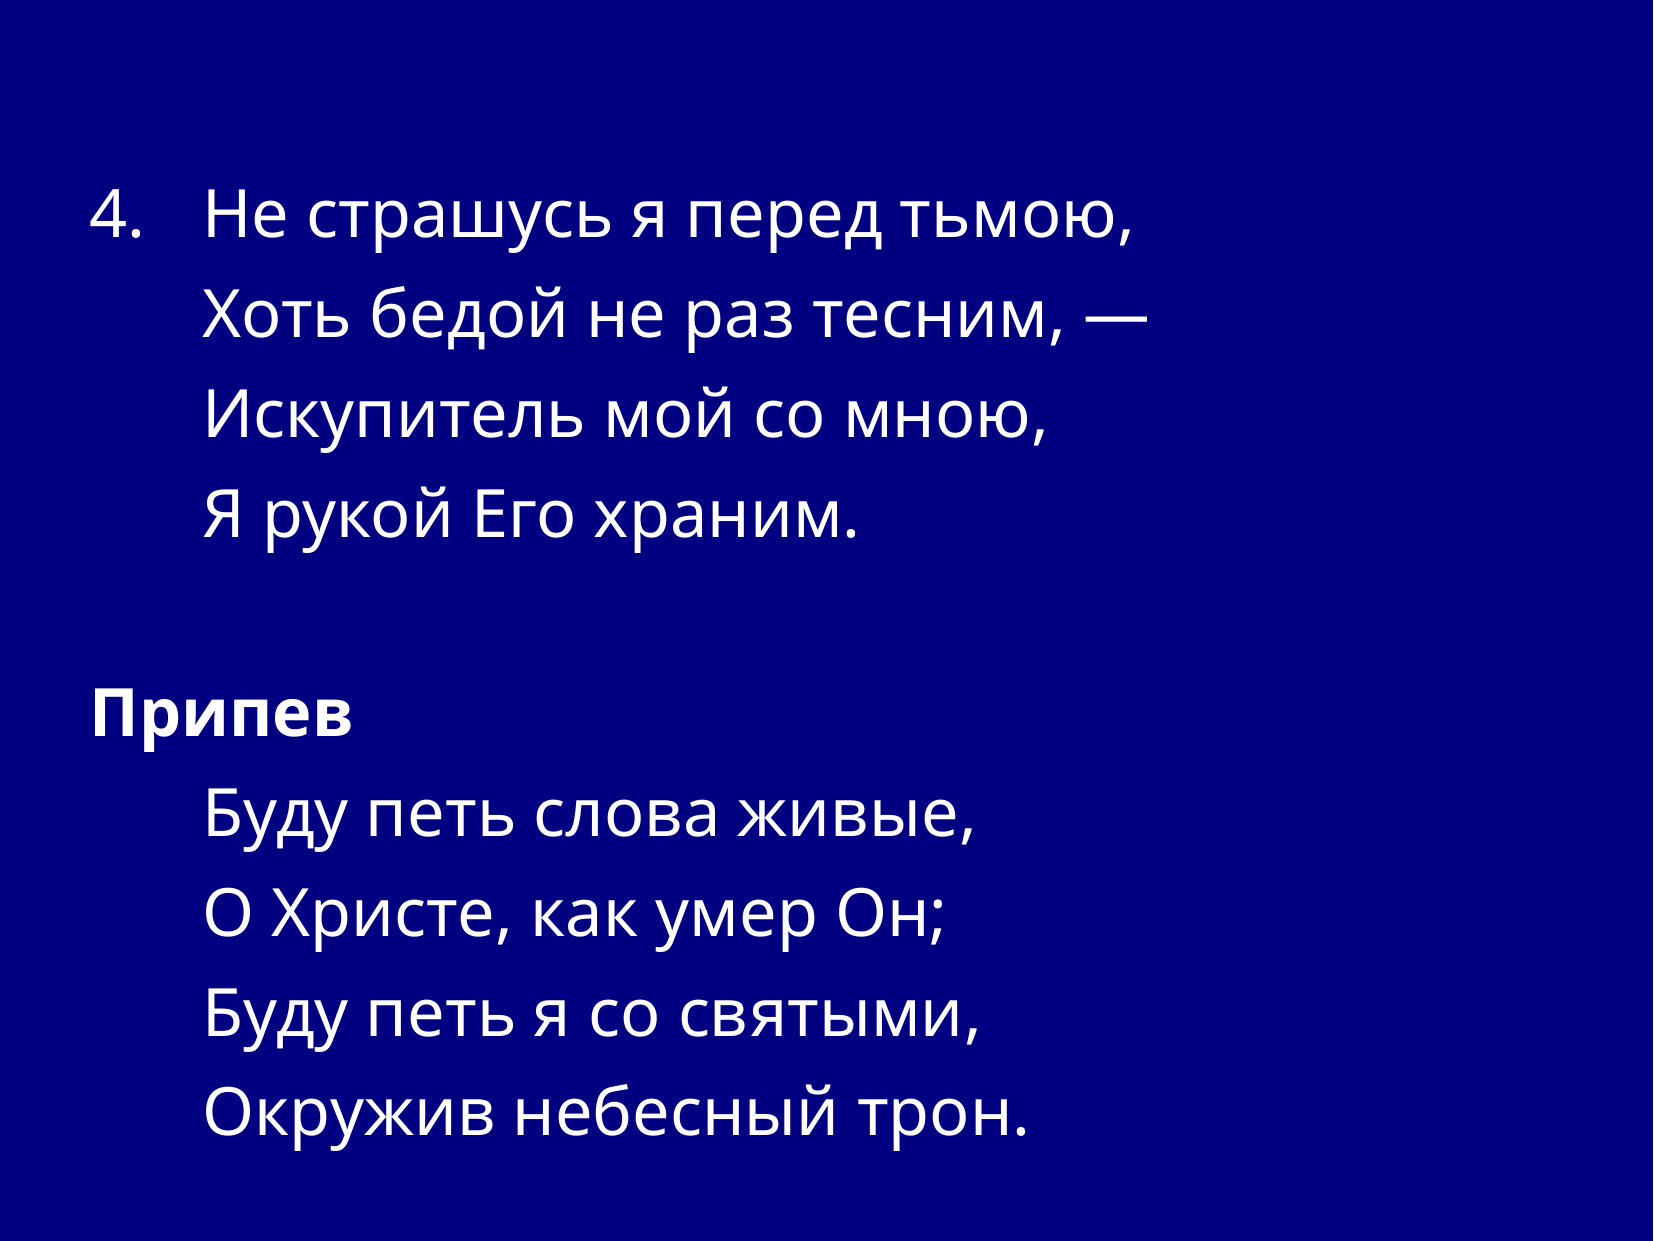

4.	Не страшусь я перед тьмою,
	Хоть бедой не раз тесним, —
	Искупитель мой со мною,
	Я рукой Его храним.
Припев
	Буду петь слова живые,
	О Христе, как умер Он;
	Буду петь я со святыми,
	Окружив небесный трон.